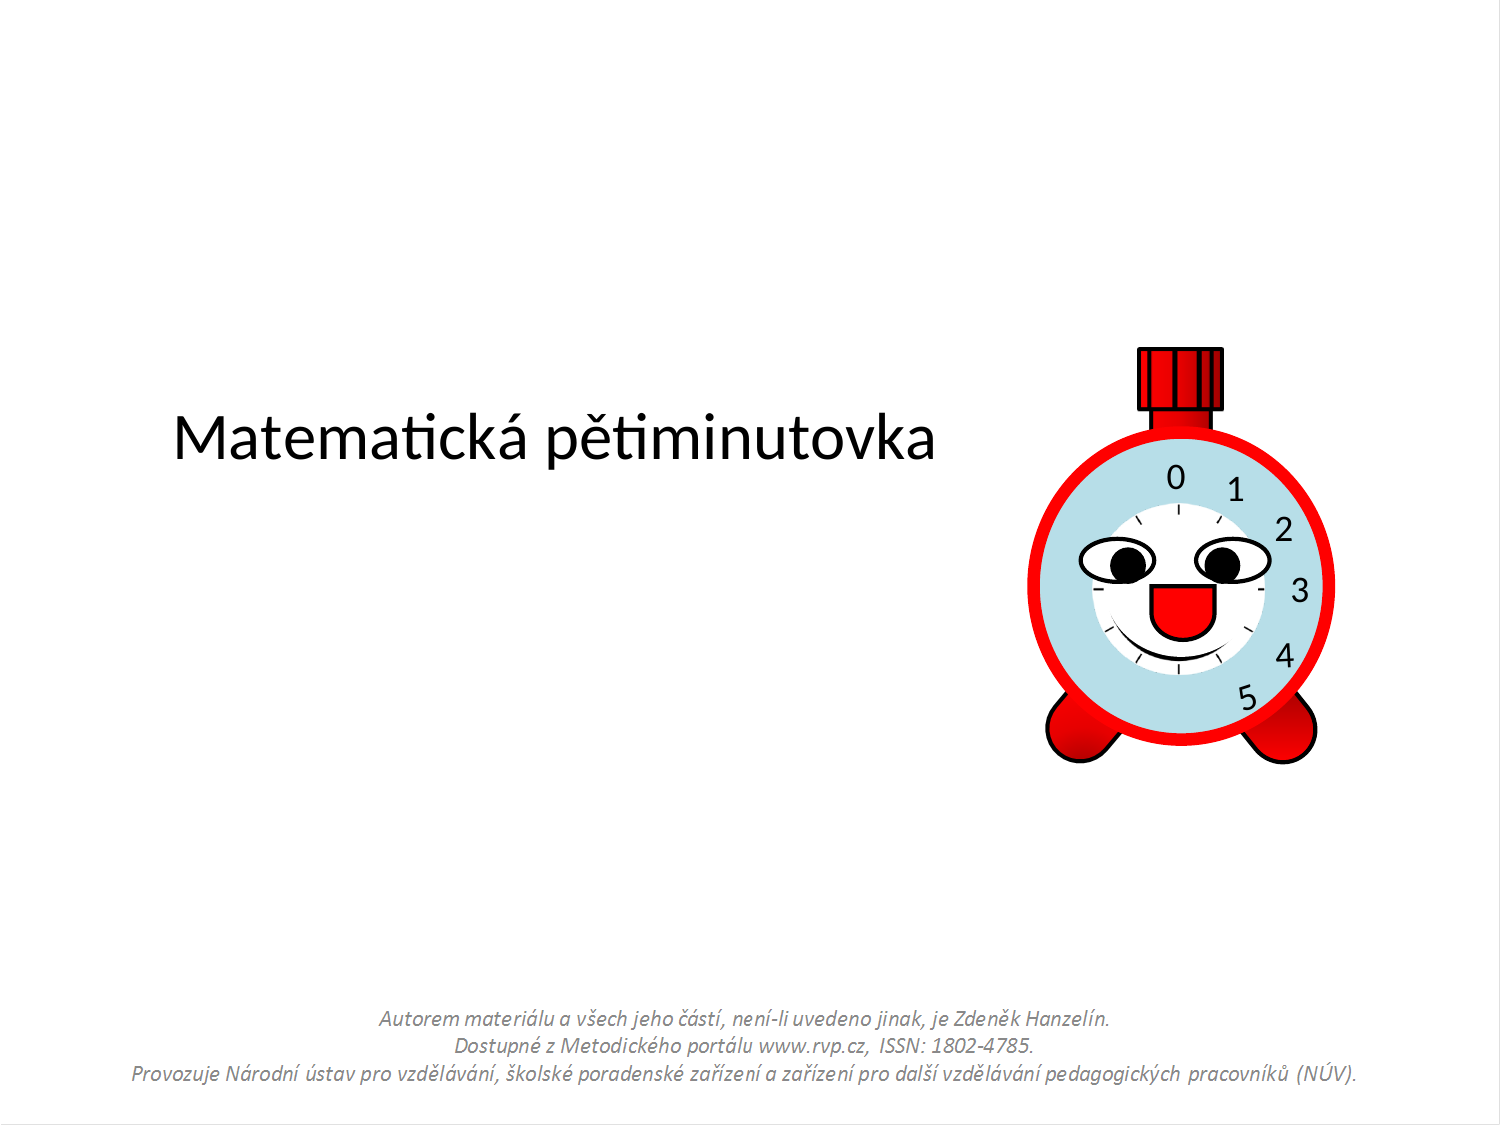

Matematická pětiminutovka
0
1
2
3
4
5